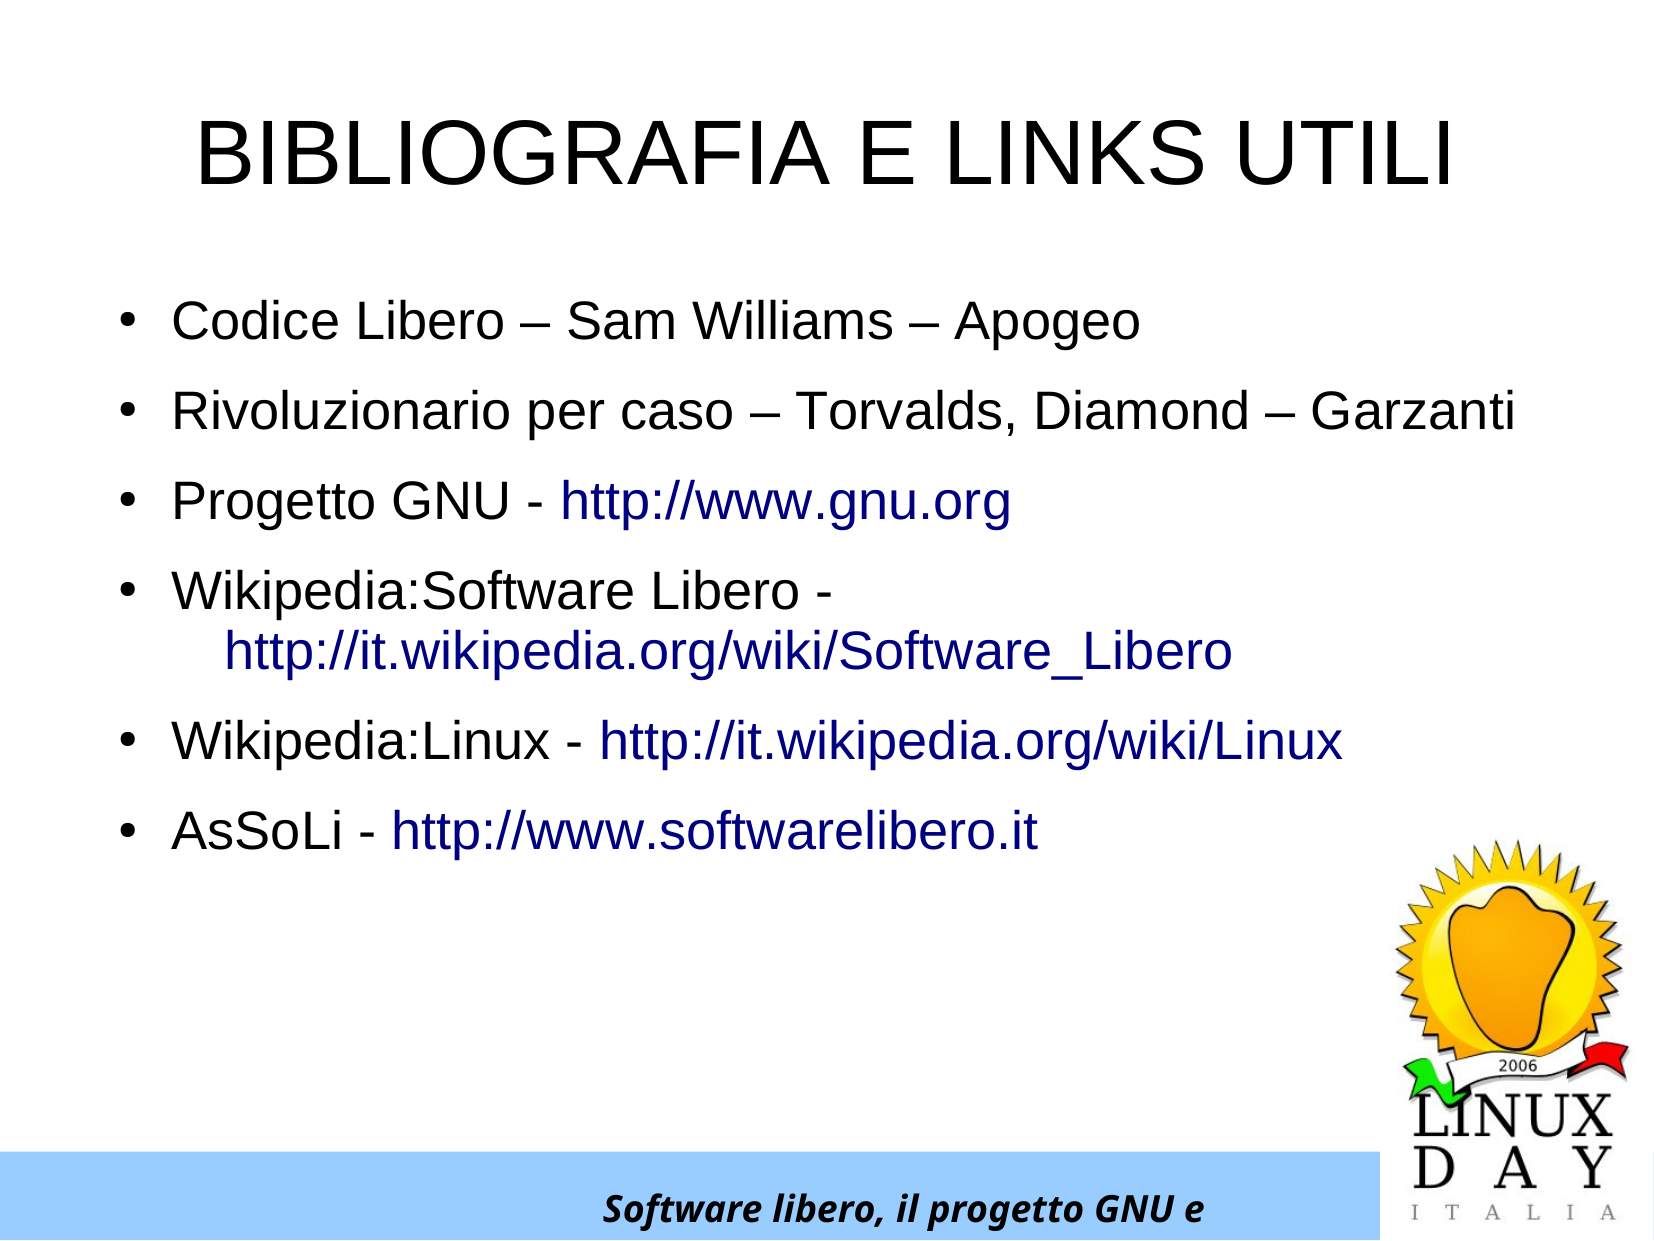

# BIBLIOGRAFIA E LINKS UTILI
Codice Libero – Sam Williams – Apogeo
Rivoluzionario per caso – Torvalds, Diamond – Garzanti
Progetto GNU - http://www.gnu.org
Wikipedia:Software Libero - http://it.wikipedia.org/wiki/Software_Libero
Wikipedia:Linux - http://it.wikipedia.org/wiki/Linux
AsSoLi - http://www.softwarelibero.it
Software libero, il progetto GNU e Linux